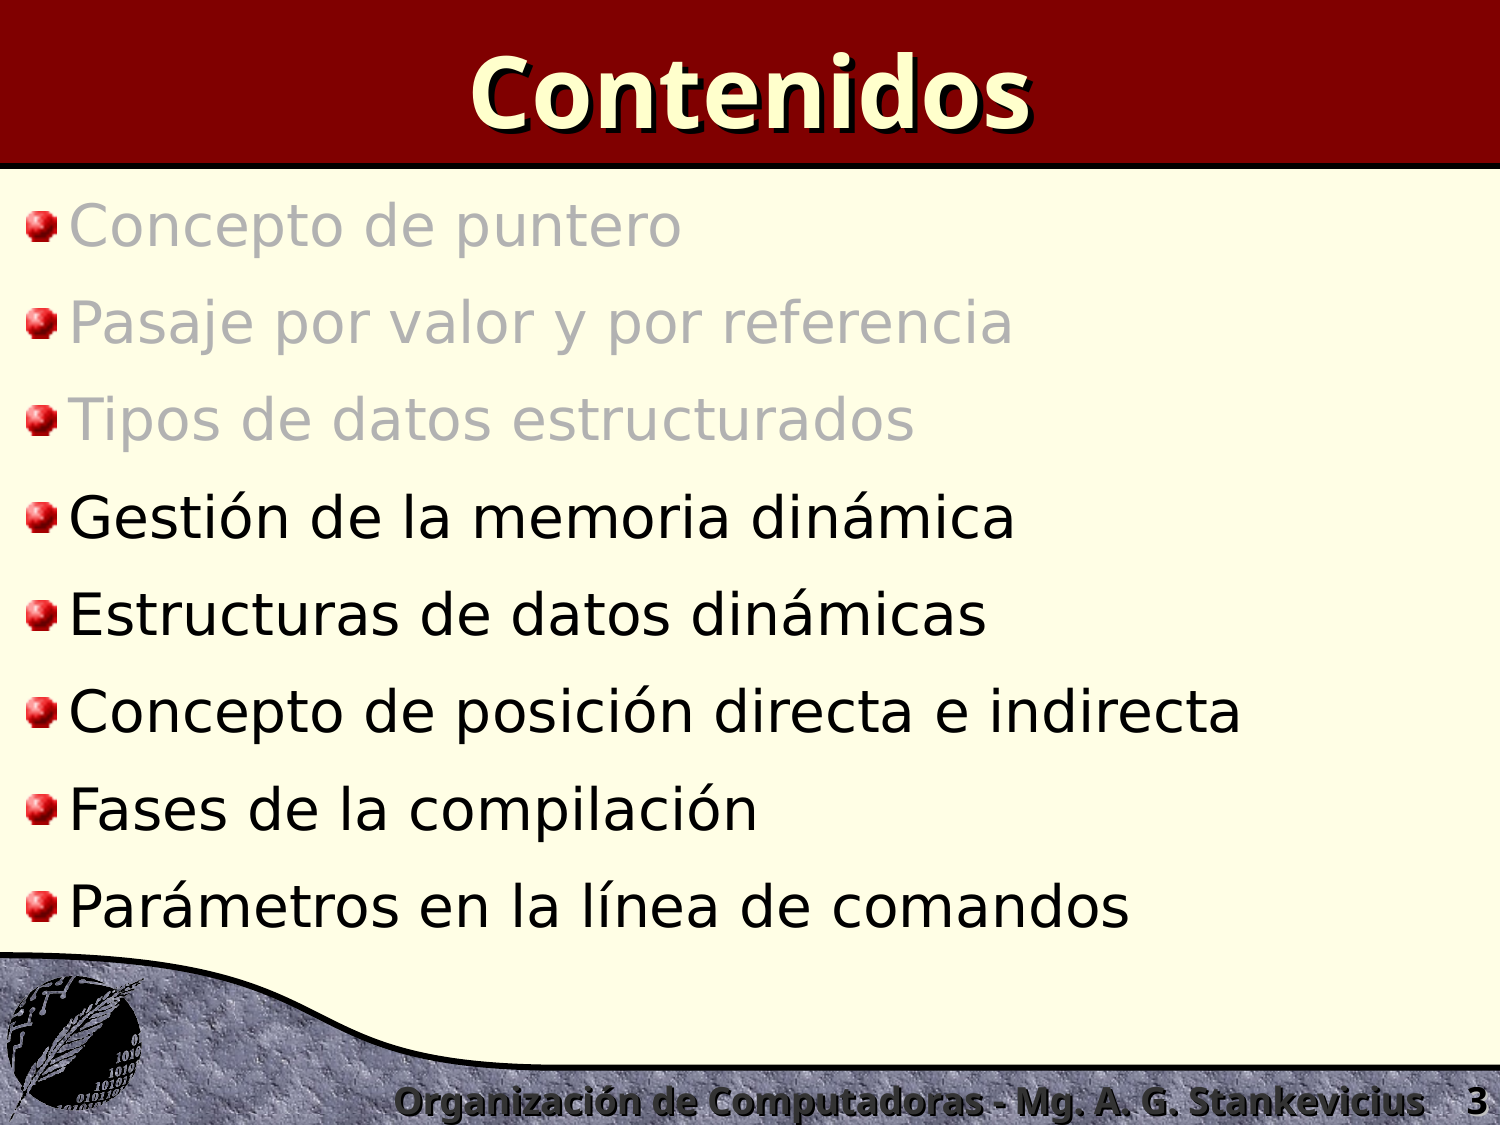

# Contenidos
Concepto de puntero
Pasaje por valor y por referencia
Tipos de datos estructurados
Gestión de la memoria dinámica
Estructuras de datos dinámicas
Concepto de posición directa e indirecta
Fases de la compilación
Parámetros en la línea de comandos
3